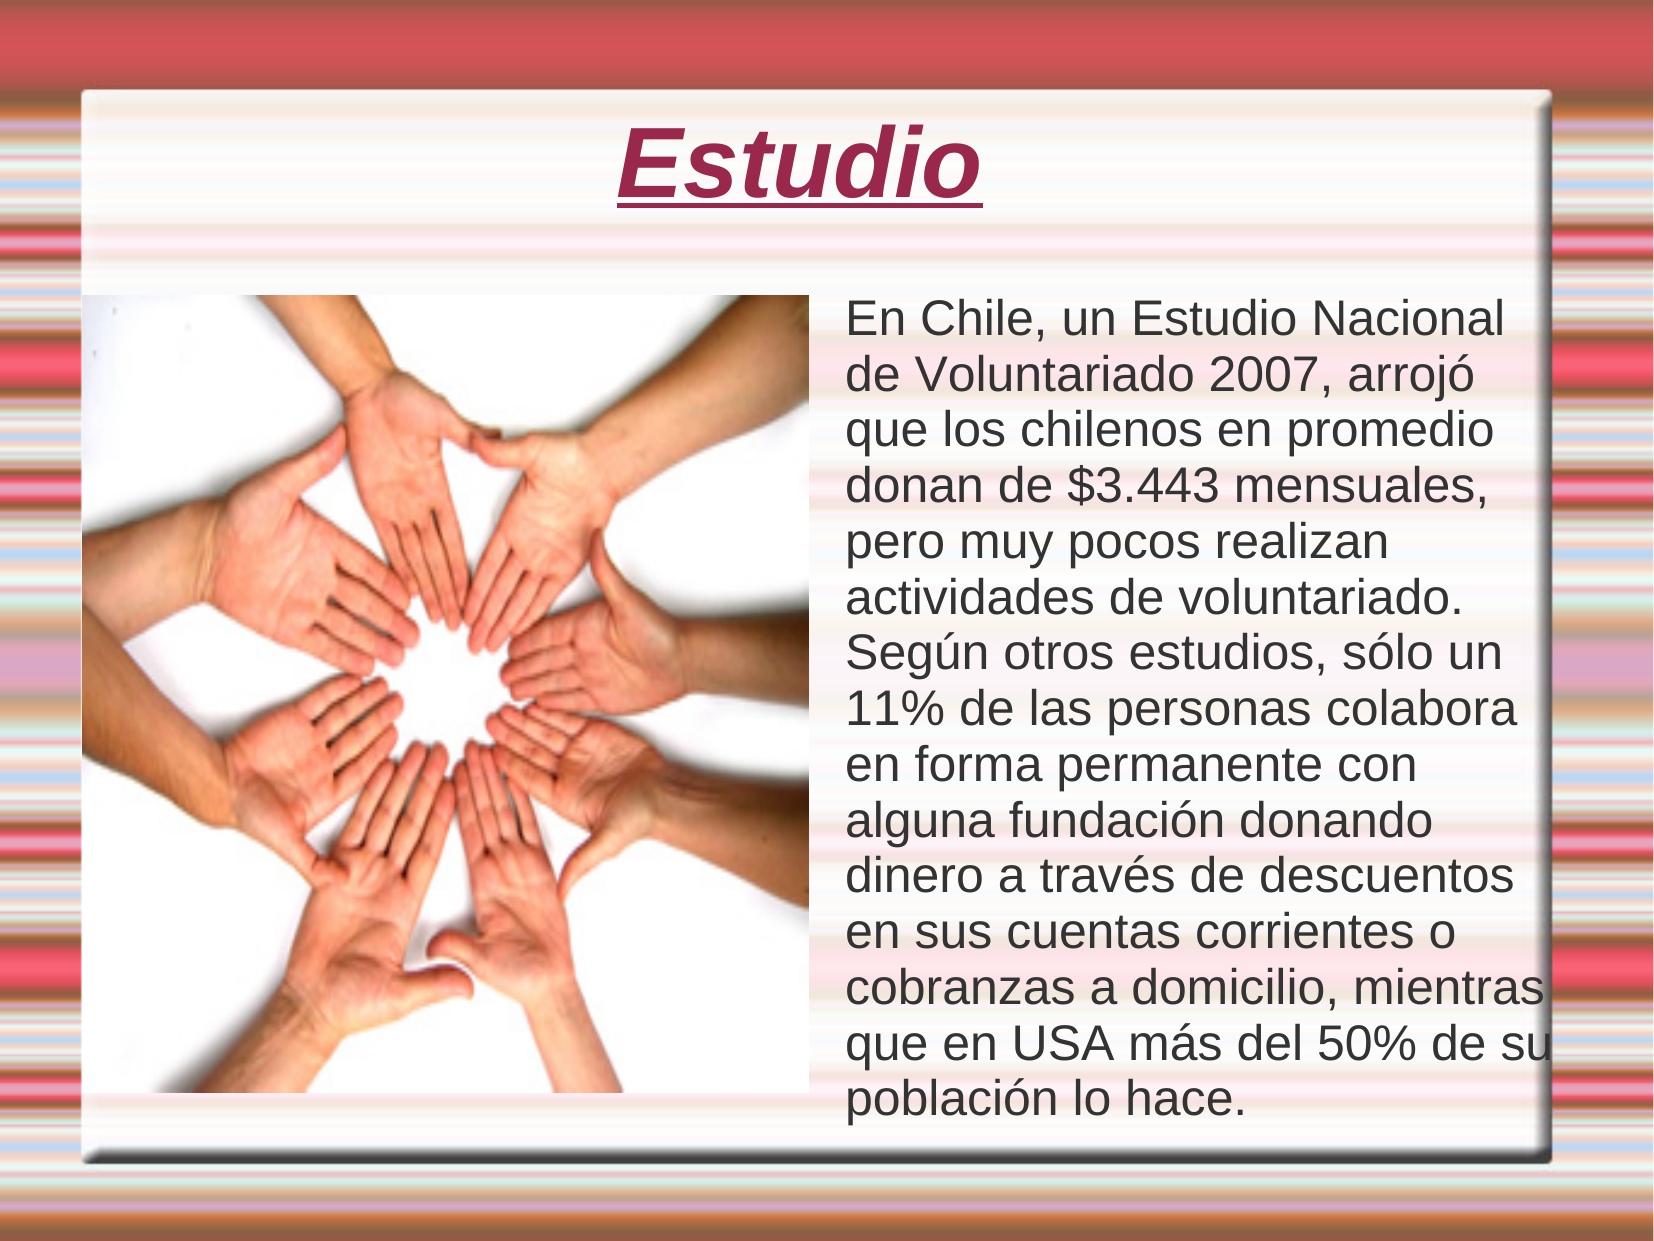

# Estudio
En Chile, un Estudio Nacional de Voluntariado 2007, arrojó que los chilenos en promedio donan de $3.443 mensuales, pero muy pocos realizan actividades de voluntariado. Según otros estudios, sólo un 11% de las personas colabora en forma permanente con alguna fundación donando dinero a través de descuentos en sus cuentas corrientes o cobranzas a domicilio, mientras que en USA más del 50% de su población lo hace.